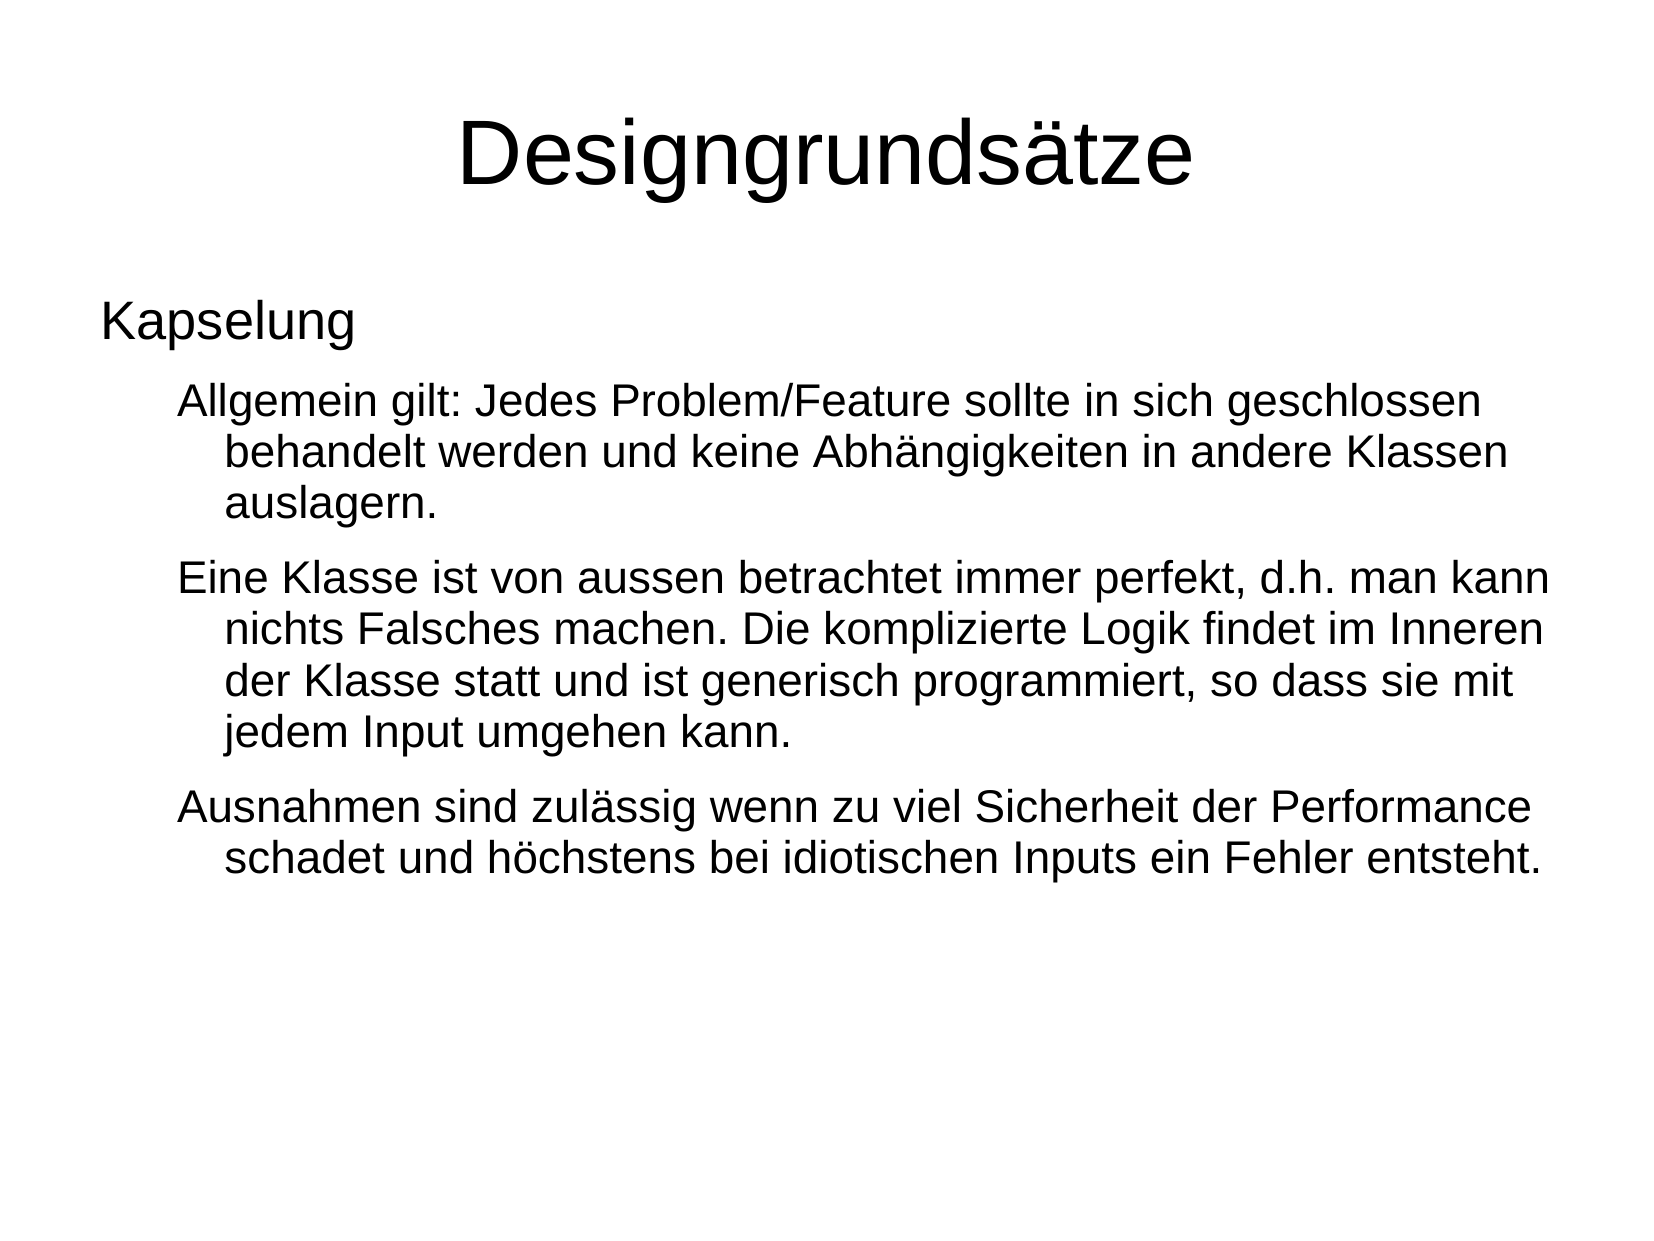

# Designgrundsätze
Kapselung
Allgemein gilt: Jedes Problem/Feature sollte in sich geschlossen behandelt werden und keine Abhängigkeiten in andere Klassen auslagern.
Eine Klasse ist von aussen betrachtet immer perfekt, d.h. man kann nichts Falsches machen. Die komplizierte Logik findet im Inneren der Klasse statt und ist generisch programmiert, so dass sie mit jedem Input umgehen kann.
Ausnahmen sind zulässig wenn zu viel Sicherheit der Performance schadet und höchstens bei idiotischen Inputs ein Fehler entsteht.